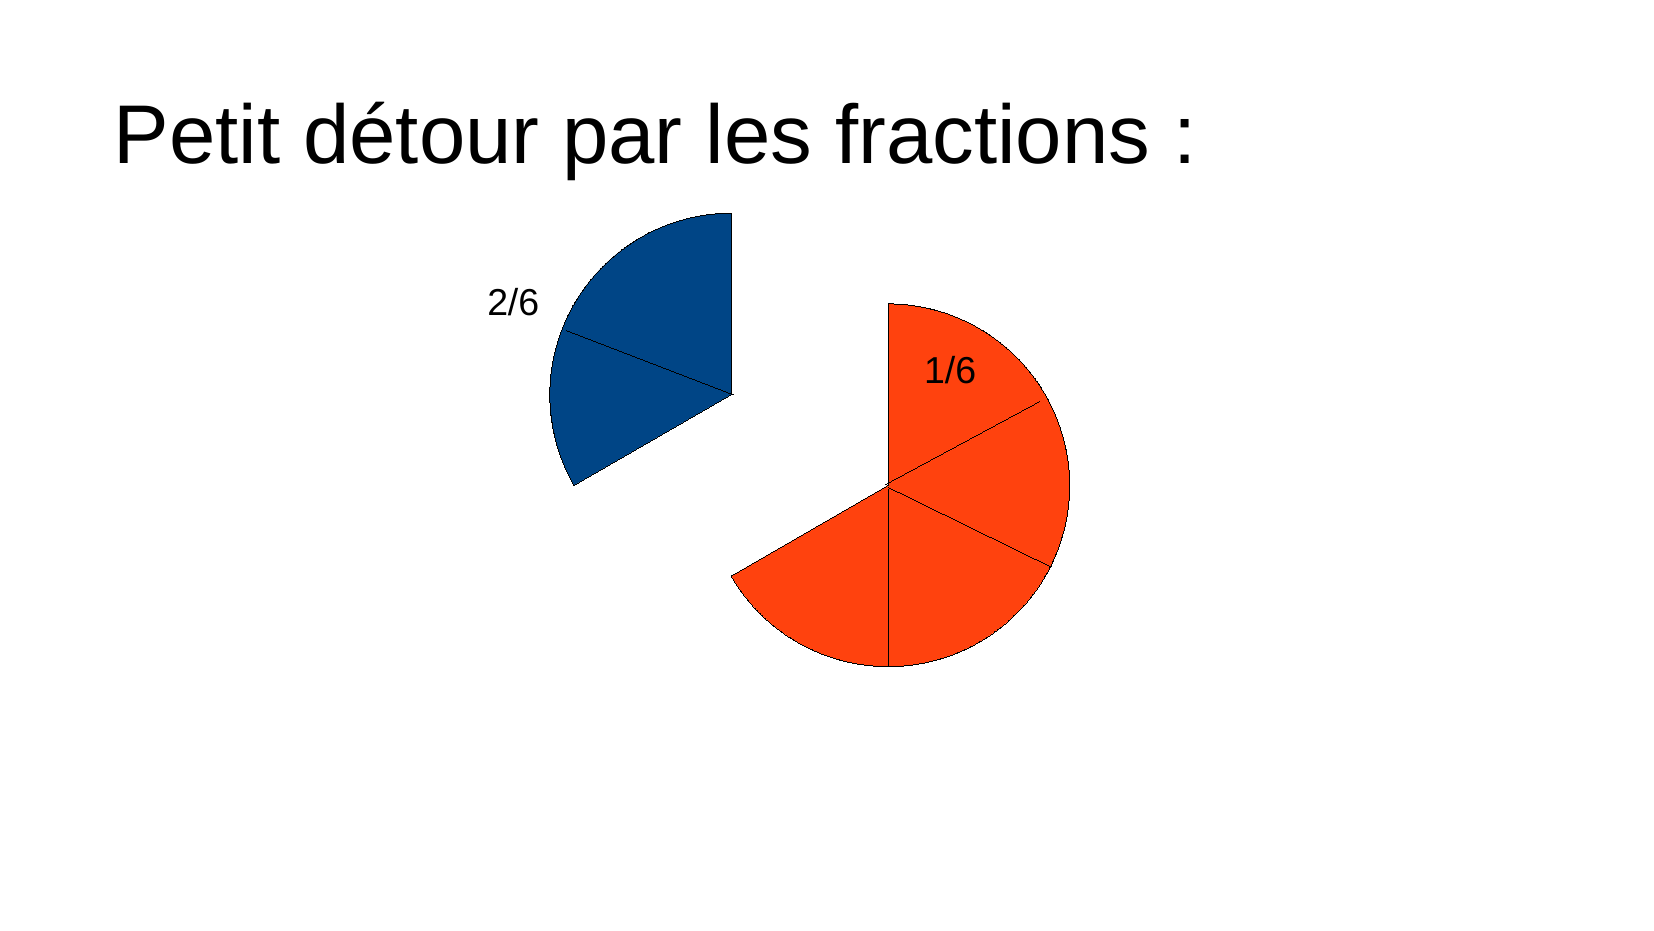

Petit détour par les fractions :
2/6
1/6